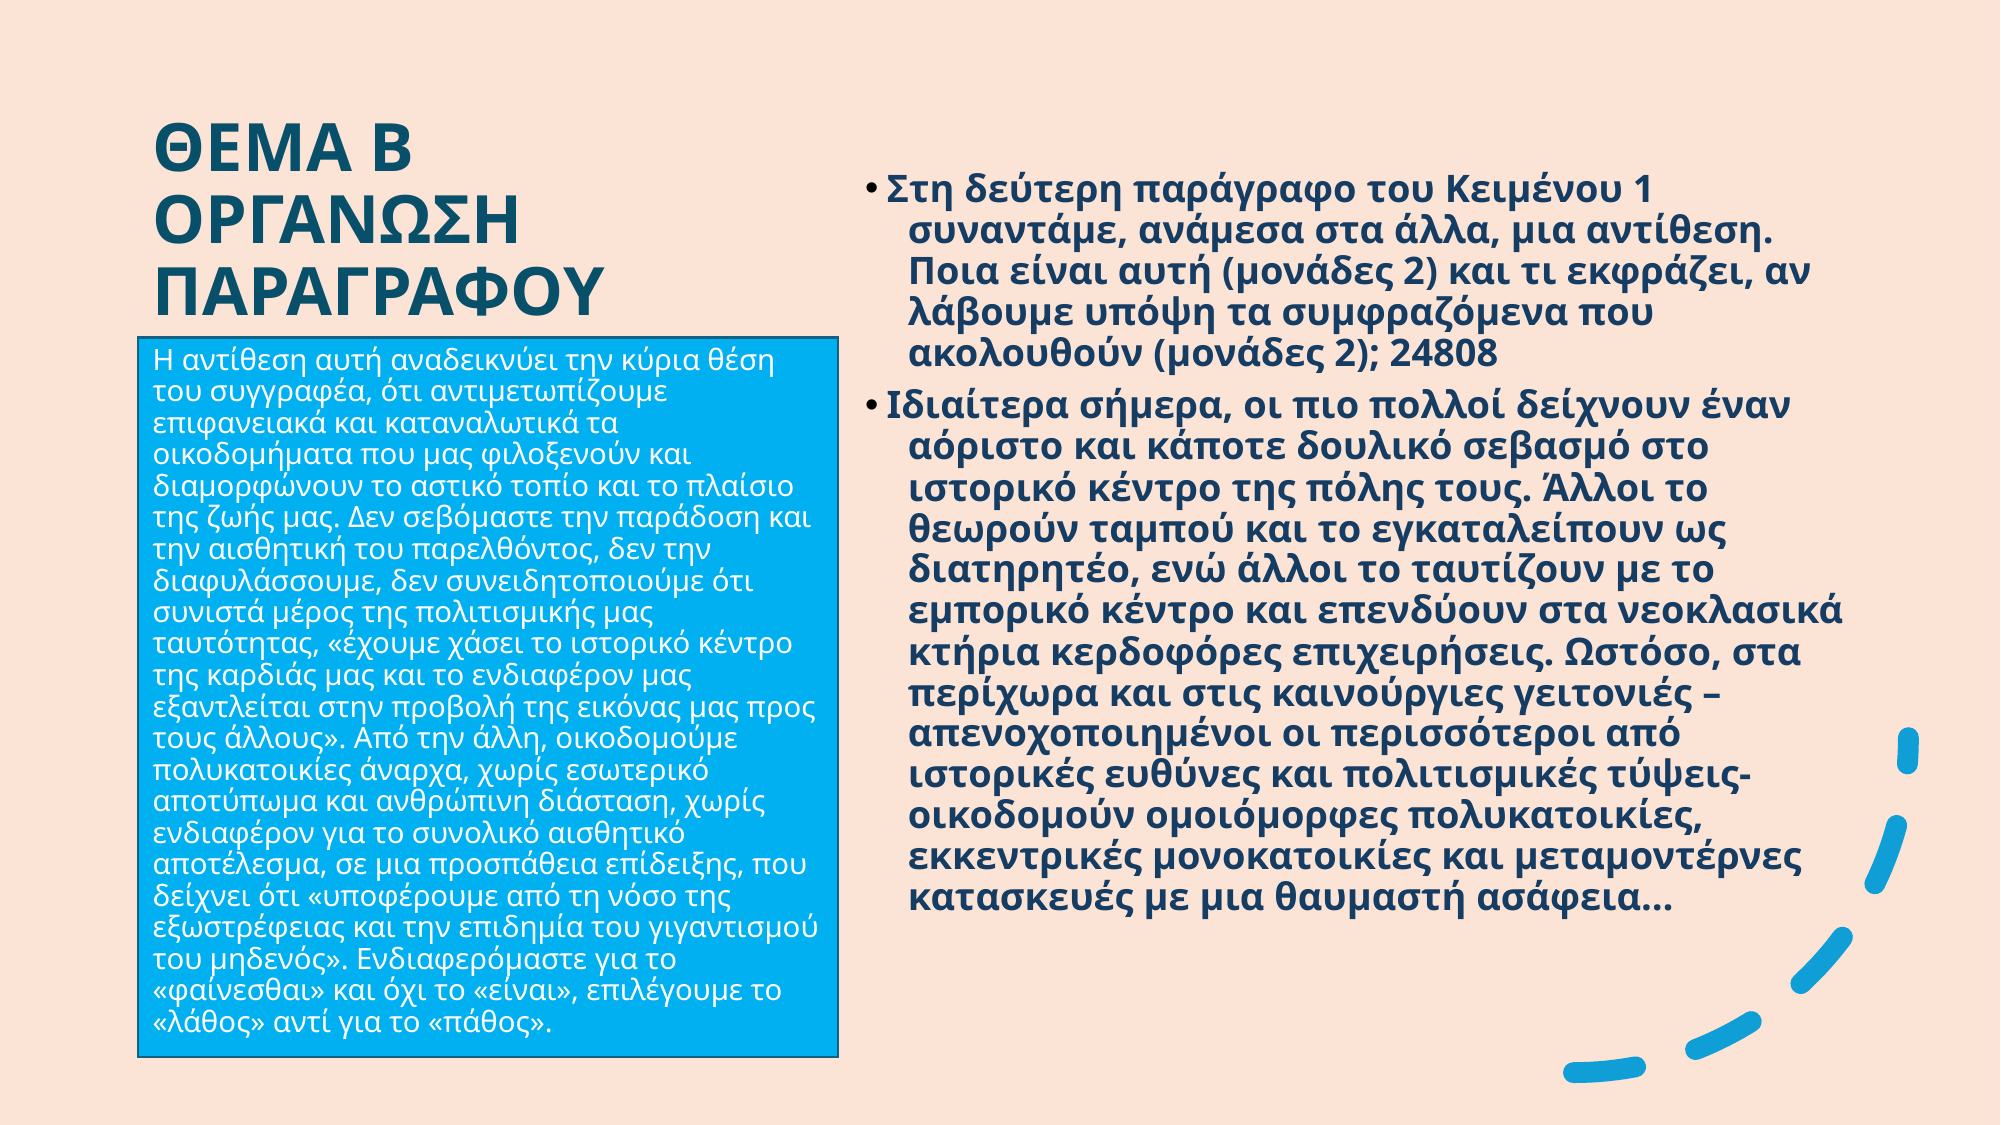

# ΘΕΜΑ Β​ ΟΡΓΑΝΩΣΗ  ΠΑΡΑΓΡΑΦΟΥ​
Στη δεύτερη παράγραφο του Κειμένου 1 συναντάμε, ανάμεσα στα άλλα, μια αντίθεση. Ποια είναι αυτή (μονάδες 2) και τι εκφράζει, αν λάβουμε υπόψη τα συμφραζόμενα που ακολουθούν (μονάδες 2); 24808
Ιδιαίτερα σήμερα, οι πιο πολλοί δείχνουν έναν αόριστο και κάποτε δουλικό σεβασμό στο ιστορικό κέντρο της πόλης τους. Άλλοι το θεωρούν ταμπού και το εγκαταλείπουν ως διατηρητέο, ενώ άλλοι το ταυτίζουν με το εμπορικό κέντρο και επενδύουν στα νεοκλασικά κτήρια κερδοφόρες επιχειρήσεις. Ωστόσο, στα περίχωρα και στις καινούργιες γειτονιές –απενοχοποιημένοι οι περισσότεροι από ιστορικές ευθύνες και πολιτισμικές τύψεις- οικοδομούν ομοιόμορφες πολυκατοικίες, εκκεντρικές μονοκατοικίες και μεταμοντέρνες κατασκευές με μια θαυμαστή ασάφεια…
Η αντίθεση αυτή αναδεικνύει την κύρια θέση του συγγραφέα, ότι αντιμετωπίζουμε επιφανειακά και καταναλωτικά τα οικοδομήματα που μας φιλοξενούν και διαμορφώνουν το αστικό τοπίο και το πλαίσιο της ζωής μας. Δεν σεβόμαστε την παράδοση και την αισθητική του παρελθόντος, δεν την διαφυλάσσουμε, δεν συνειδητοποιούμε ότι συνιστά μέρος της πολιτισμικής μας ταυτότητας, «έχουμε χάσει το ιστορικό κέντρο της καρδιάς μας και το ενδιαφέρον μας εξαντλείται στην προβολή της εικόνας μας προς τους άλλους». Από την άλλη, οικοδομούμε πολυκατοικίες άναρχα, χωρίς εσωτερικό αποτύπωμα και ανθρώπινη διάσταση, χωρίς ενδιαφέρον για το συνολικό αισθητικό αποτέλεσμα, σε μια προσπάθεια επίδειξης, που δείχνει ότι «υποφέρουμε από τη νόσο της εξωστρέφειας και την επιδημία του γιγαντισμού του μηδενός». Ενδιαφερόμαστε για το «φαίνεσθαι» και όχι το «είναι», επιλέγουμε το «λάθος» αντί για το «πάθος».